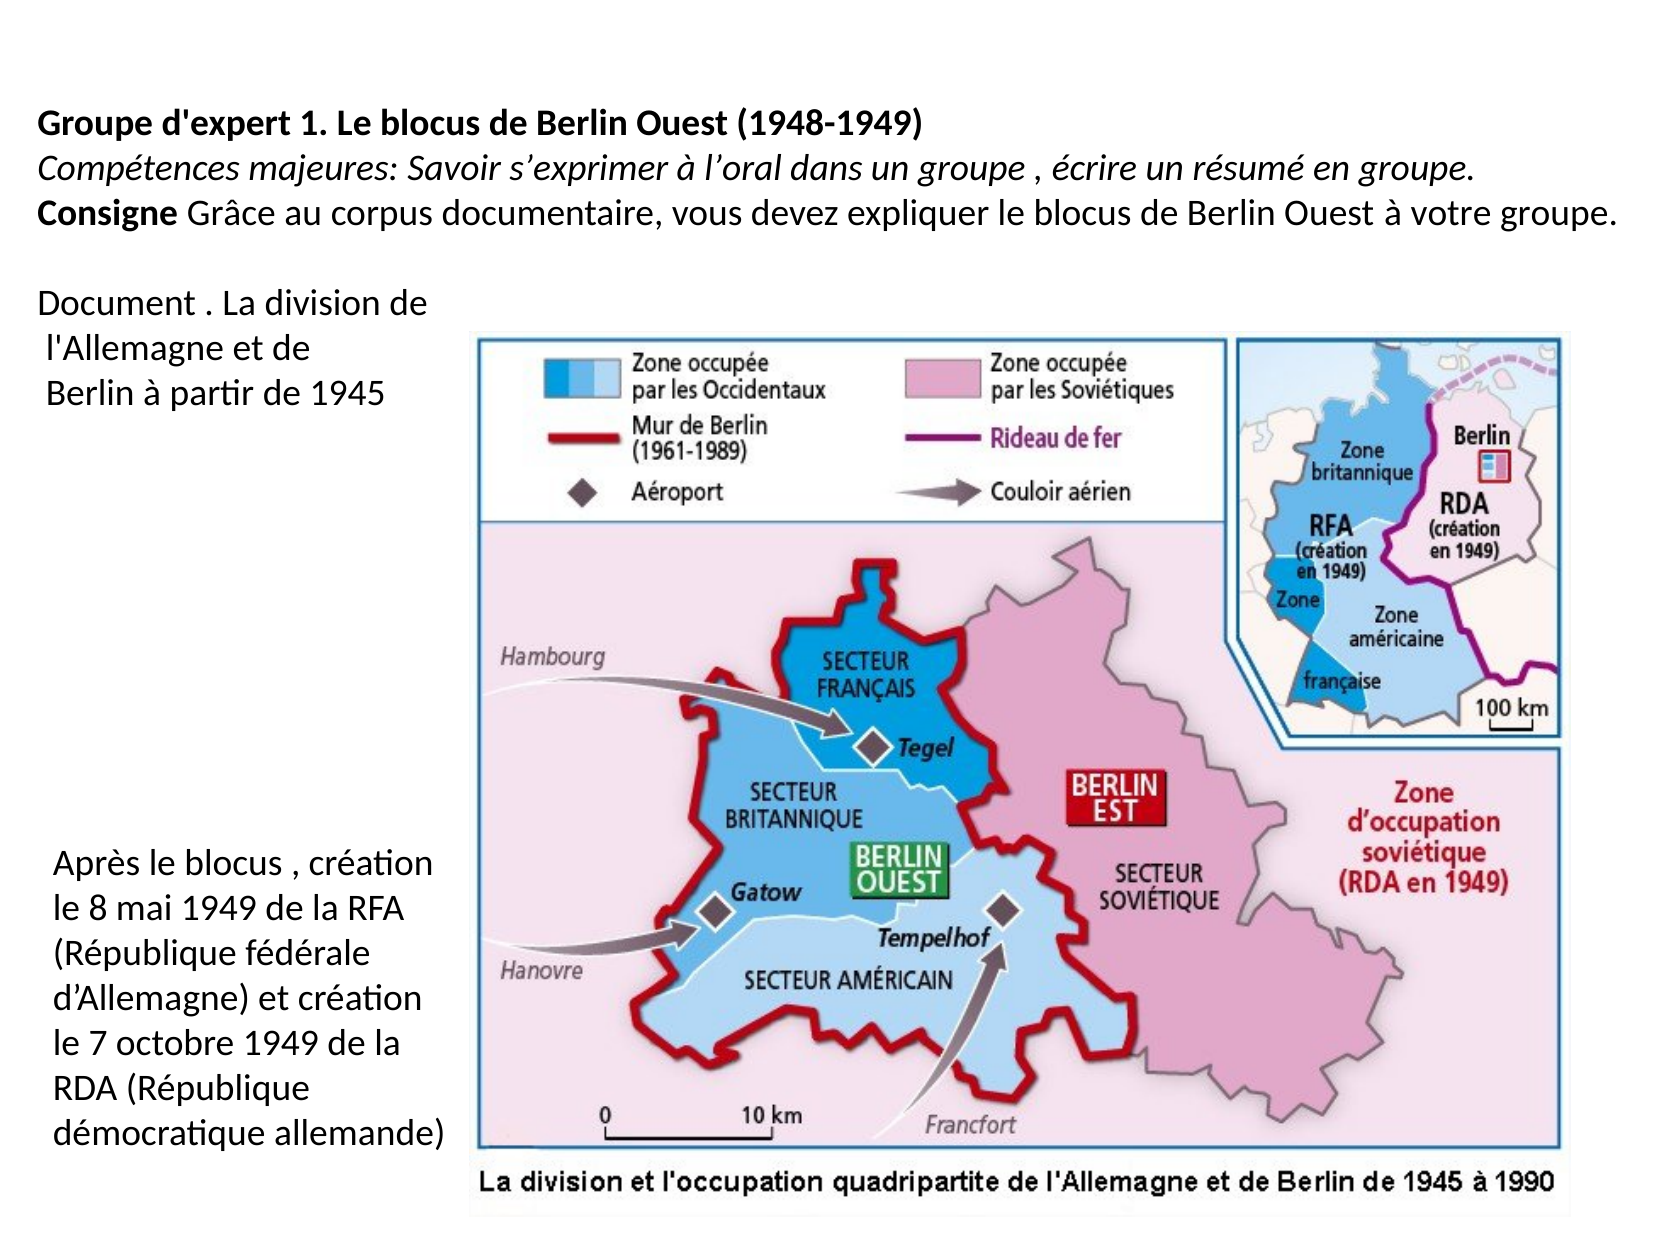

Groupe d'expert 1. Le blocus de Berlin Ouest (1948-1949)
Objectif. Travailler l'oral
Consigne : à partir du corpus documentaire, vous devez expliquer le blocus de Berlin Ouest.
Document . La division de l'Allemagne
et de Berlin à partir de 1945, 1p102
Groupe d'expert 1. Le blocus de Berlin Ouest (1948-1949)
Compétences majeures: Savoir s’exprimer à l’oral dans un groupe , écrire un résumé en groupe.
Consigne Grâce au corpus documentaire, vous devez expliquer le blocus de Berlin Ouest à votre groupe.
Document . La division de
 l'Allemagne et de
 Berlin à partir de 1945
Après le blocus , création le 8 mai 1949 de la RFA (République fédérale d’Allemagne) et création le 7 octobre 1949 de la RDA (République démocratique allemande)